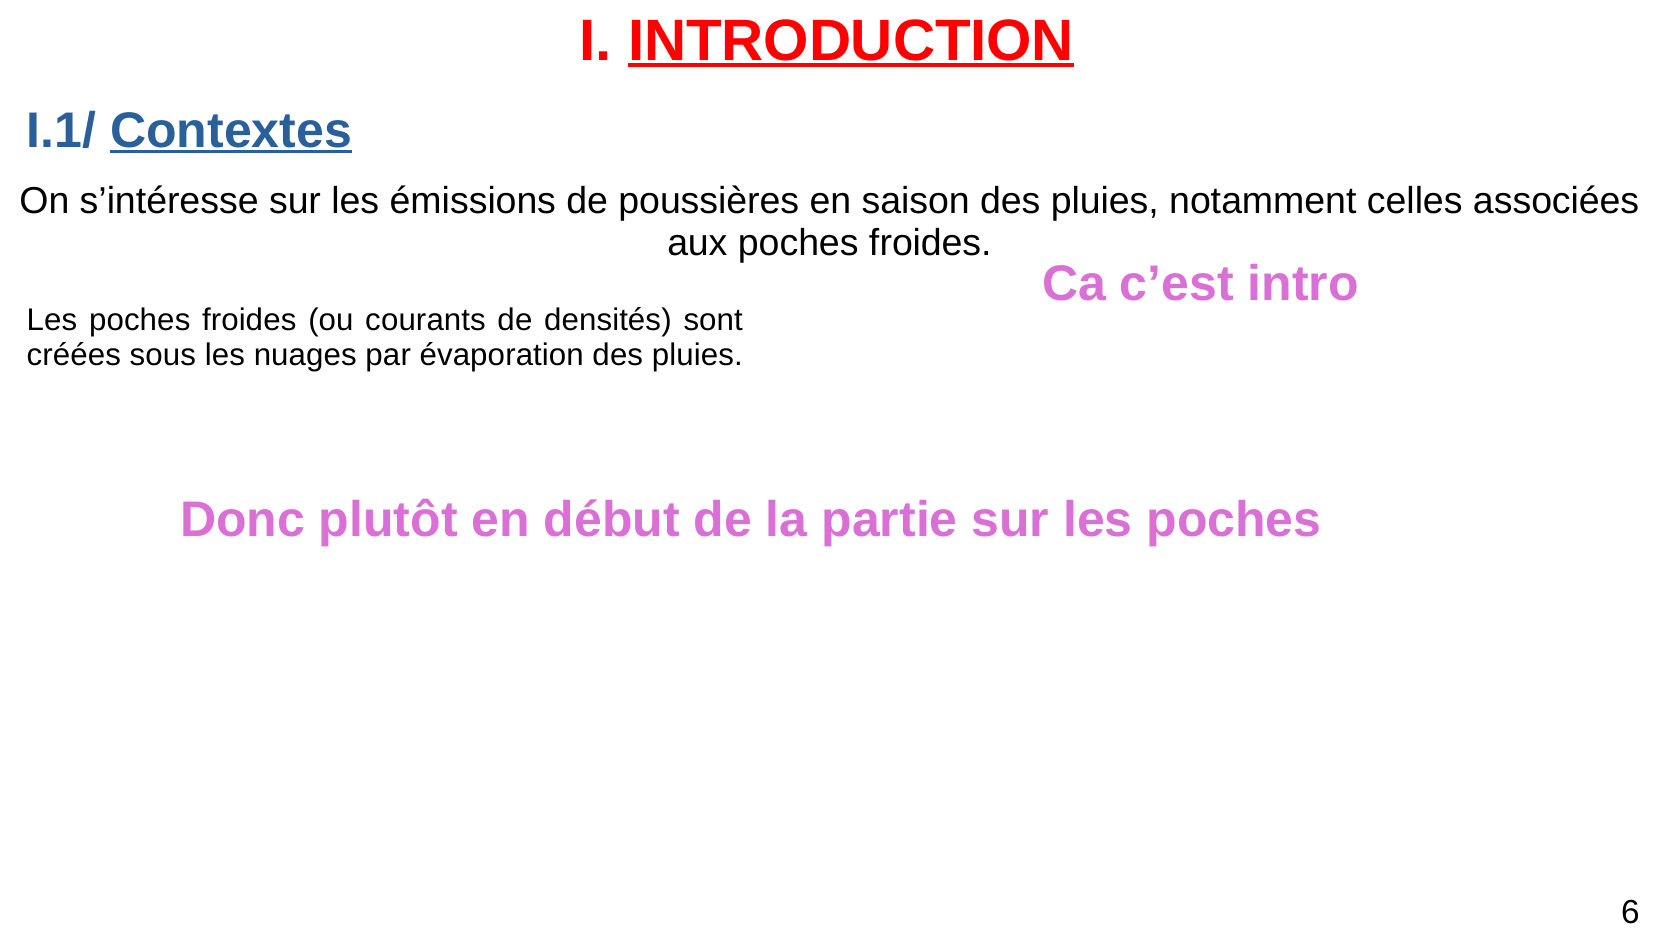

I. INTRODUCTION
I.1/ Contextes
On s’intéresse sur les émissions de poussières en saison des pluies, notamment celles associées aux poches froides.
Ca c’est intro
Les poches froides (ou courants de densités) sont créées sous les nuages par évaporation des pluies.
Donc plutôt en début de la partie sur les poches
6